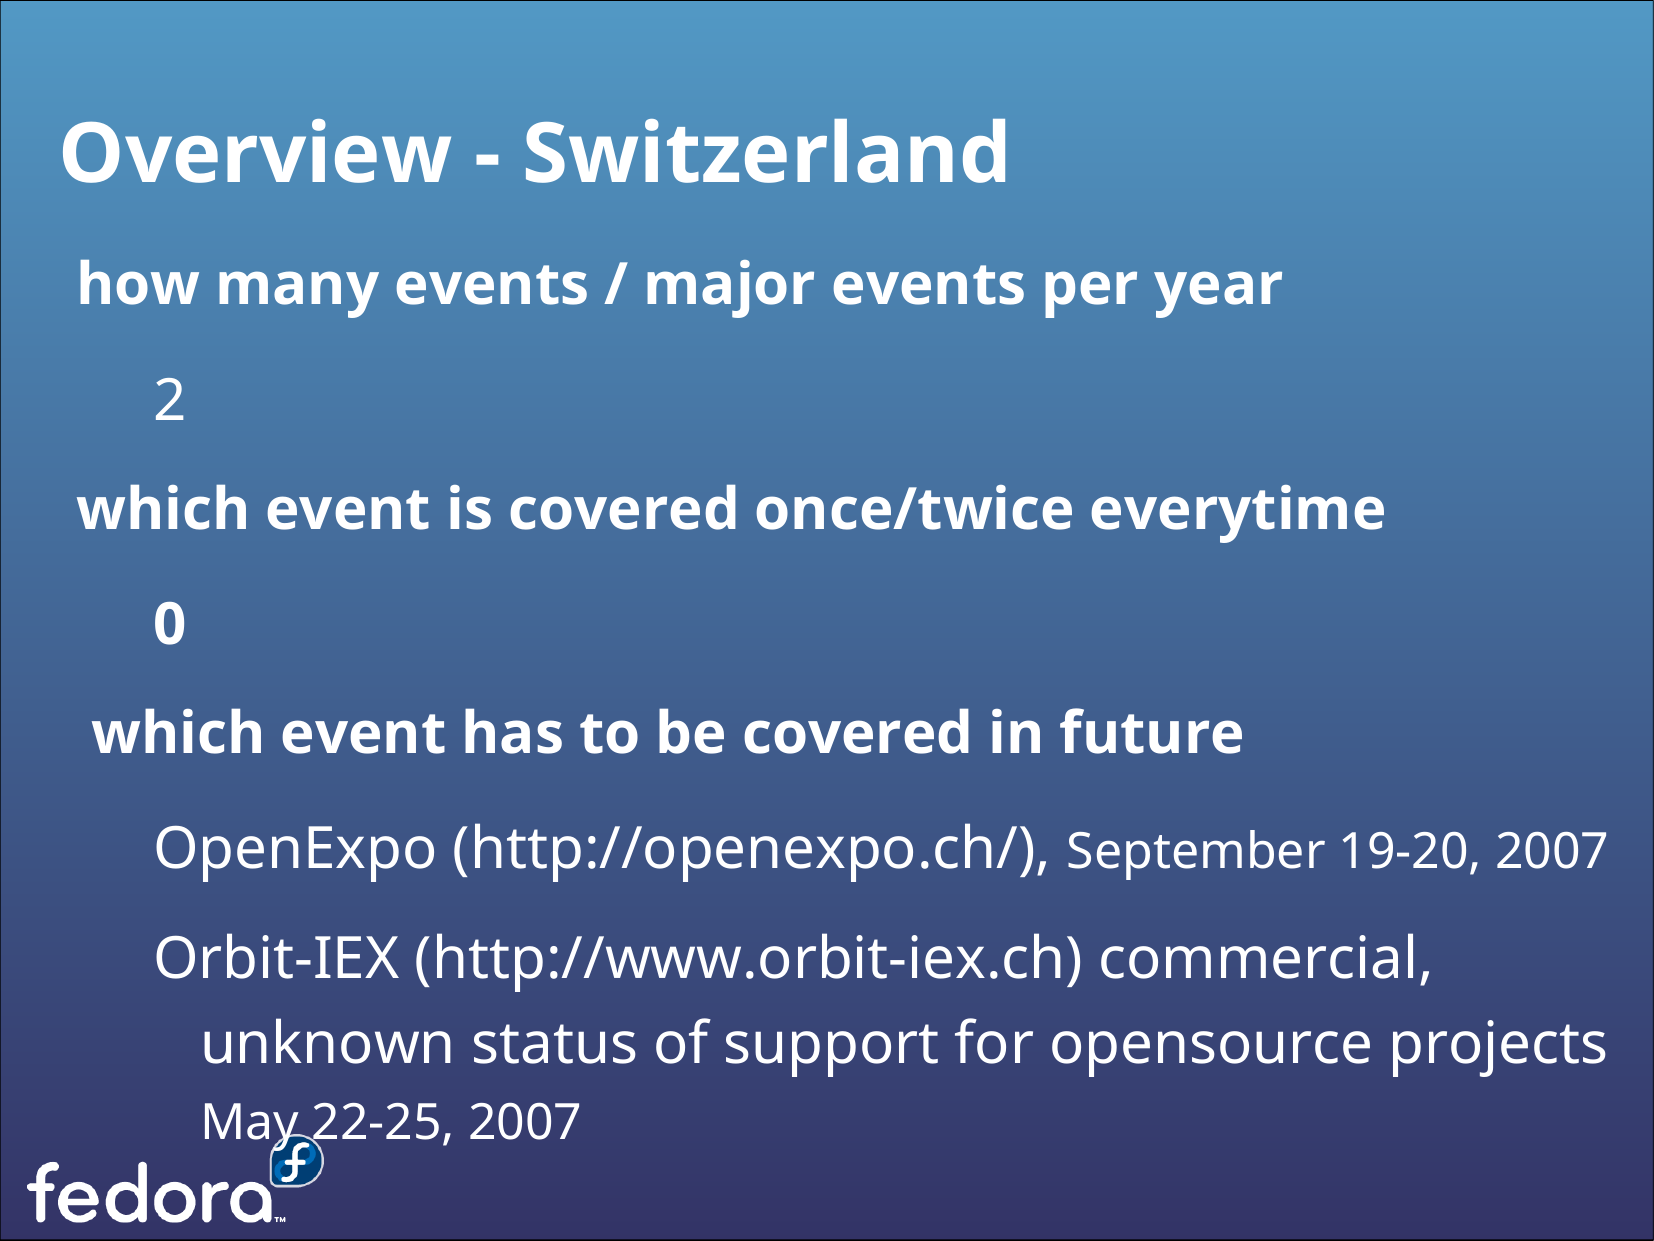

# Overview - Switzerland
how many events / major events per year
2
which event is covered once/twice everytime
0
 which event has to be covered in future
OpenExpo (http://openexpo.ch/), September 19-20, 2007
Orbit-IEX (http://www.orbit-iex.ch) commercial, unknown status of support for opensource projects May 22-25, 2007